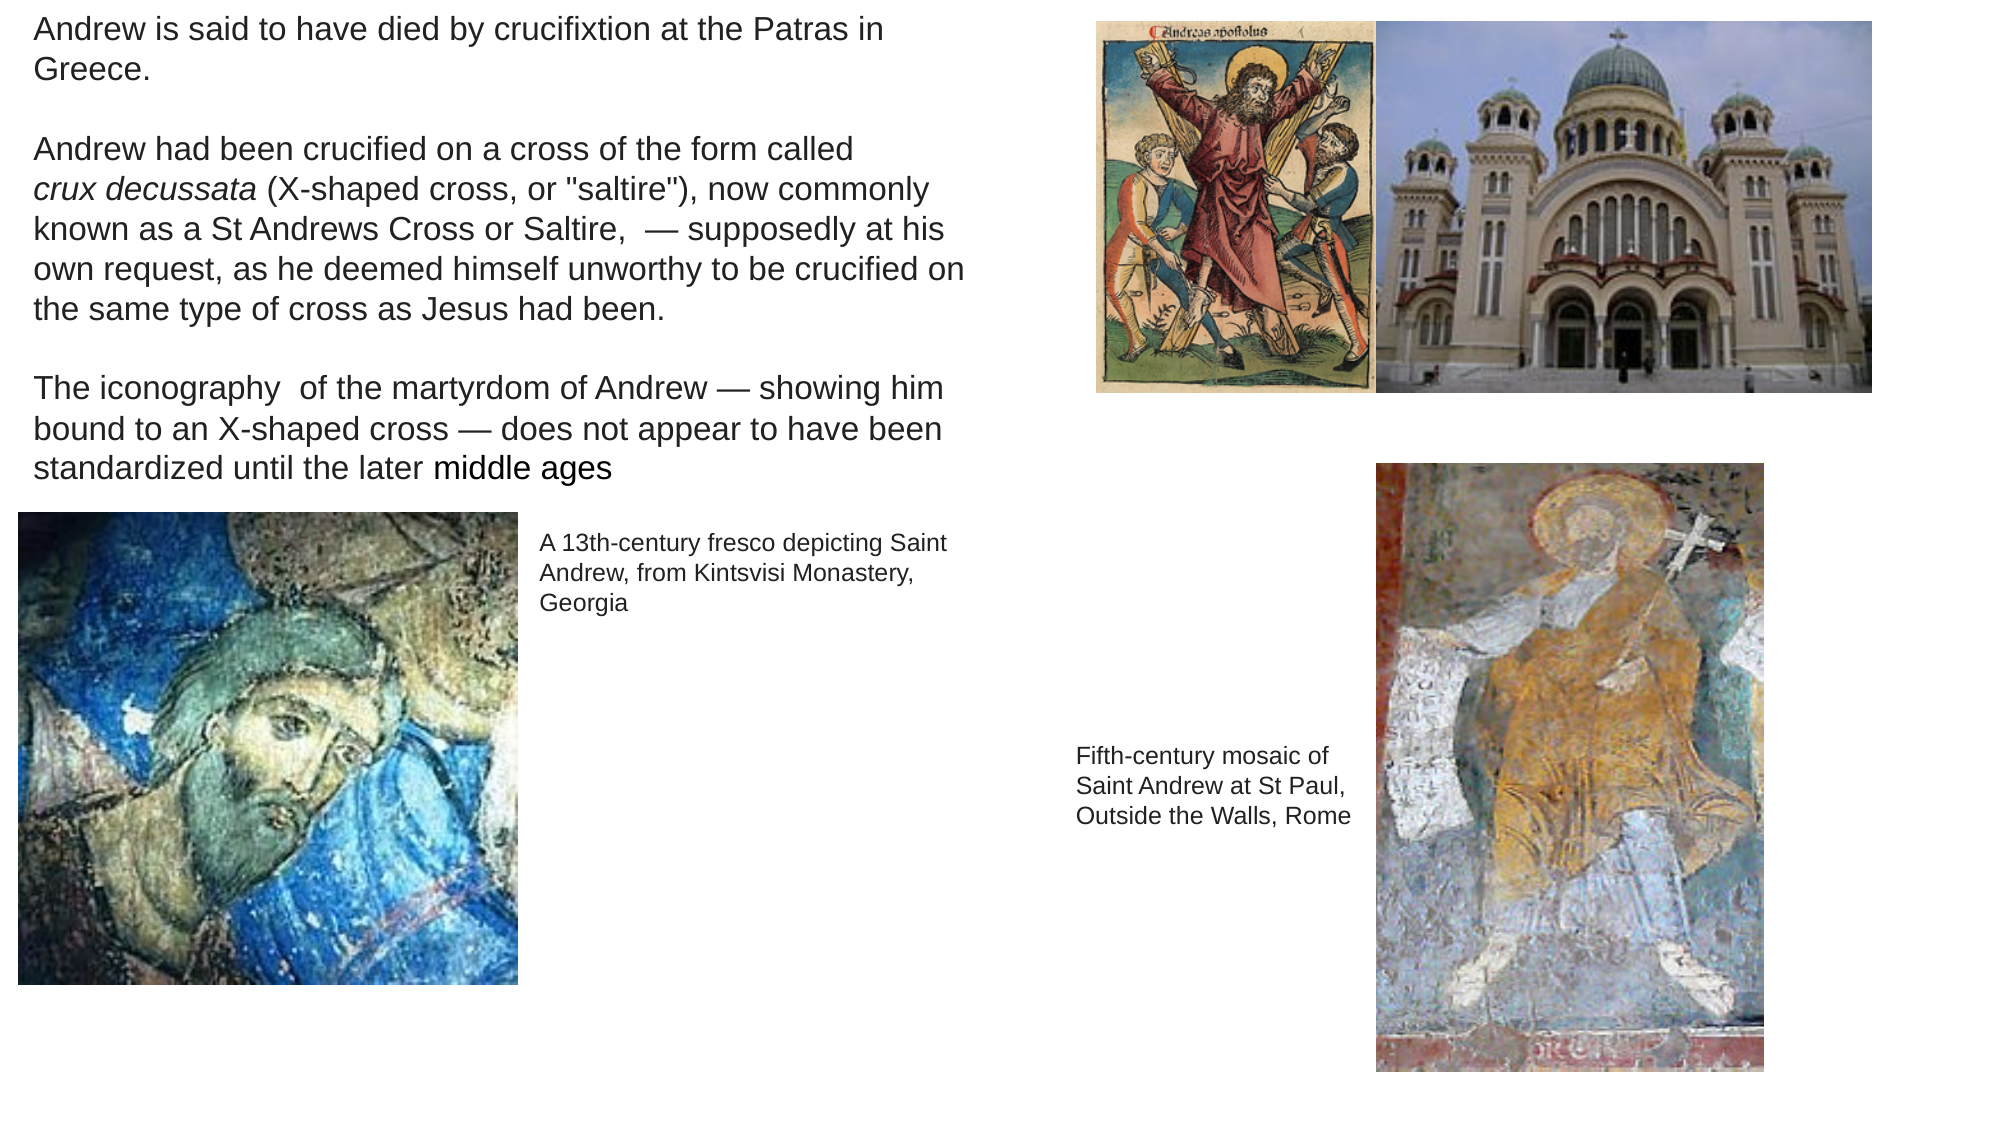

Andrew is said to have died by crucifixtion at the Patras in Greece.
Andrew had been crucified on a cross of the form called crux decussata (X-shaped cross, or "saltire"), now commonly known as a St Andrews Cross or Saltire, — supposedly at his own request, as he deemed himself unworthy to be crucified on the same type of cross as Jesus had been.
The iconography  of the martyrdom of Andrew — showing him bound to an X-shaped cross — does not appear to have been standardized until the later middle ages
A 13th-century fresco depicting Saint Andrew, from Kintsvisi Monastery, Georgia
Fifth-century mosaic of Saint Andrew at St Paul, Outside the Walls, Rome